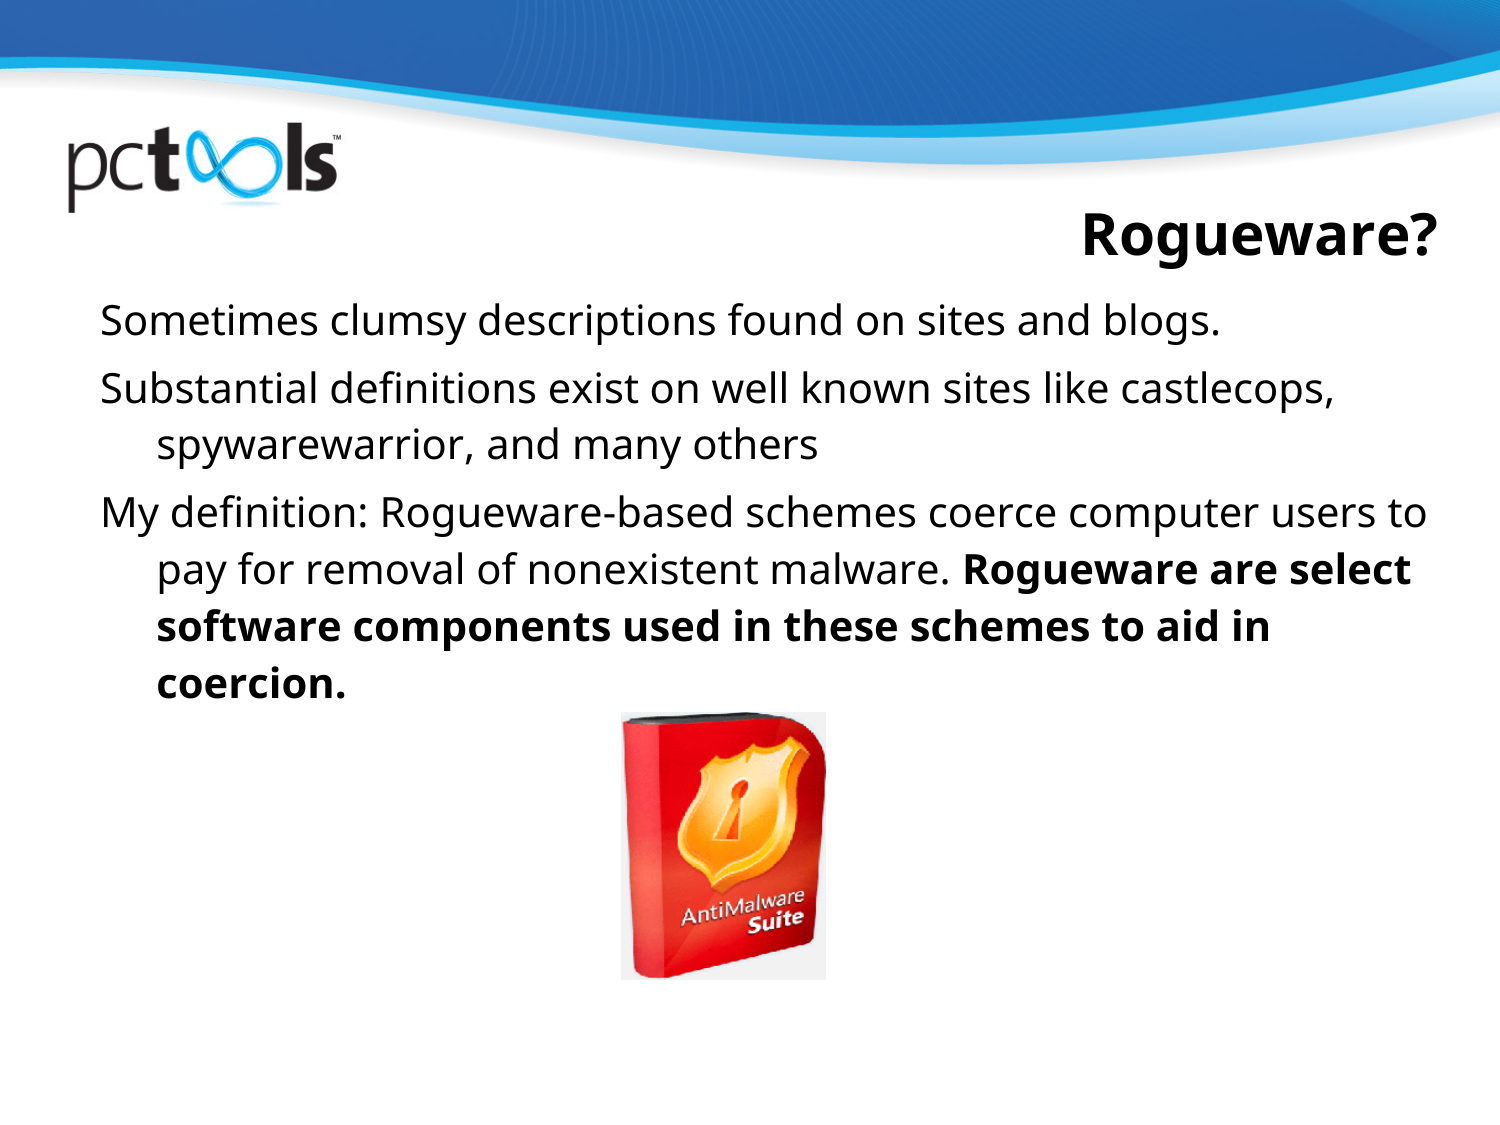

# Rogueware?
Sometimes clumsy descriptions found on sites and blogs.
Substantial definitions exist on well known sites like castlecops, spywarewarrior, and many others
My definition: Rogueware-based schemes coerce computer users to pay for removal of nonexistent malware. Rogueware are select software components used in these schemes to aid in coercion.